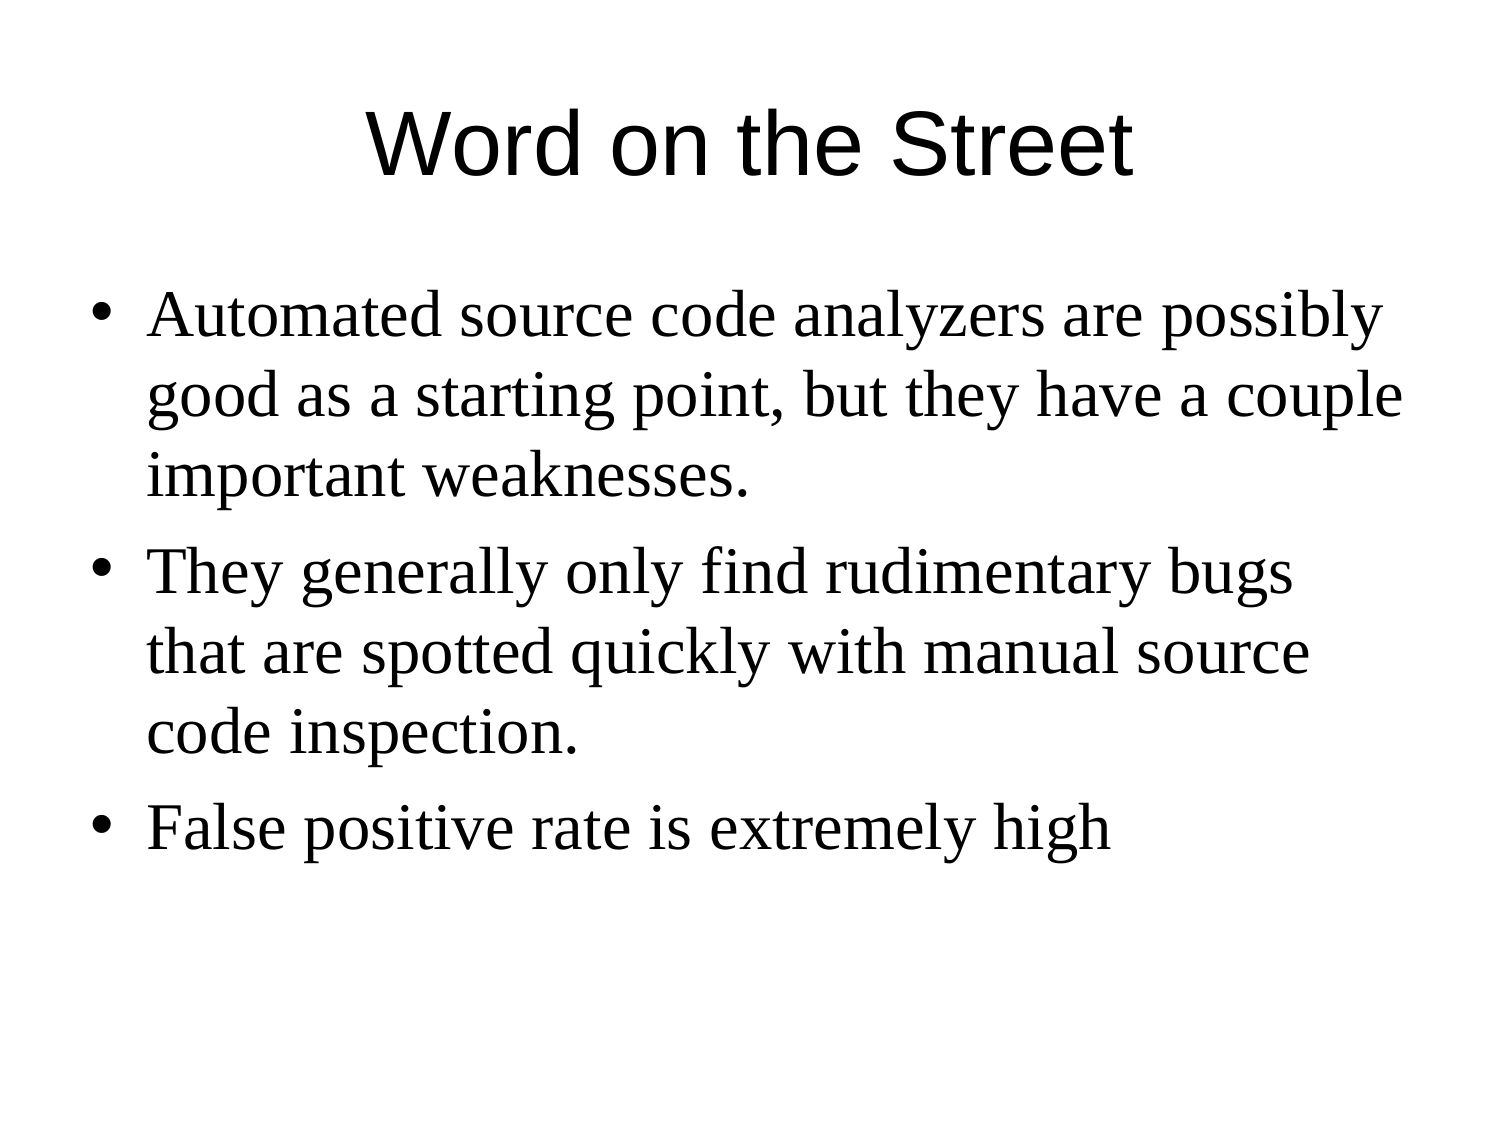

# Word on the Street
Automated source code analyzers are possibly good as a starting point, but they have a couple important weaknesses.
They generally only find rudimentary bugs that are spotted quickly with manual source code inspection.
False positive rate is extremely high